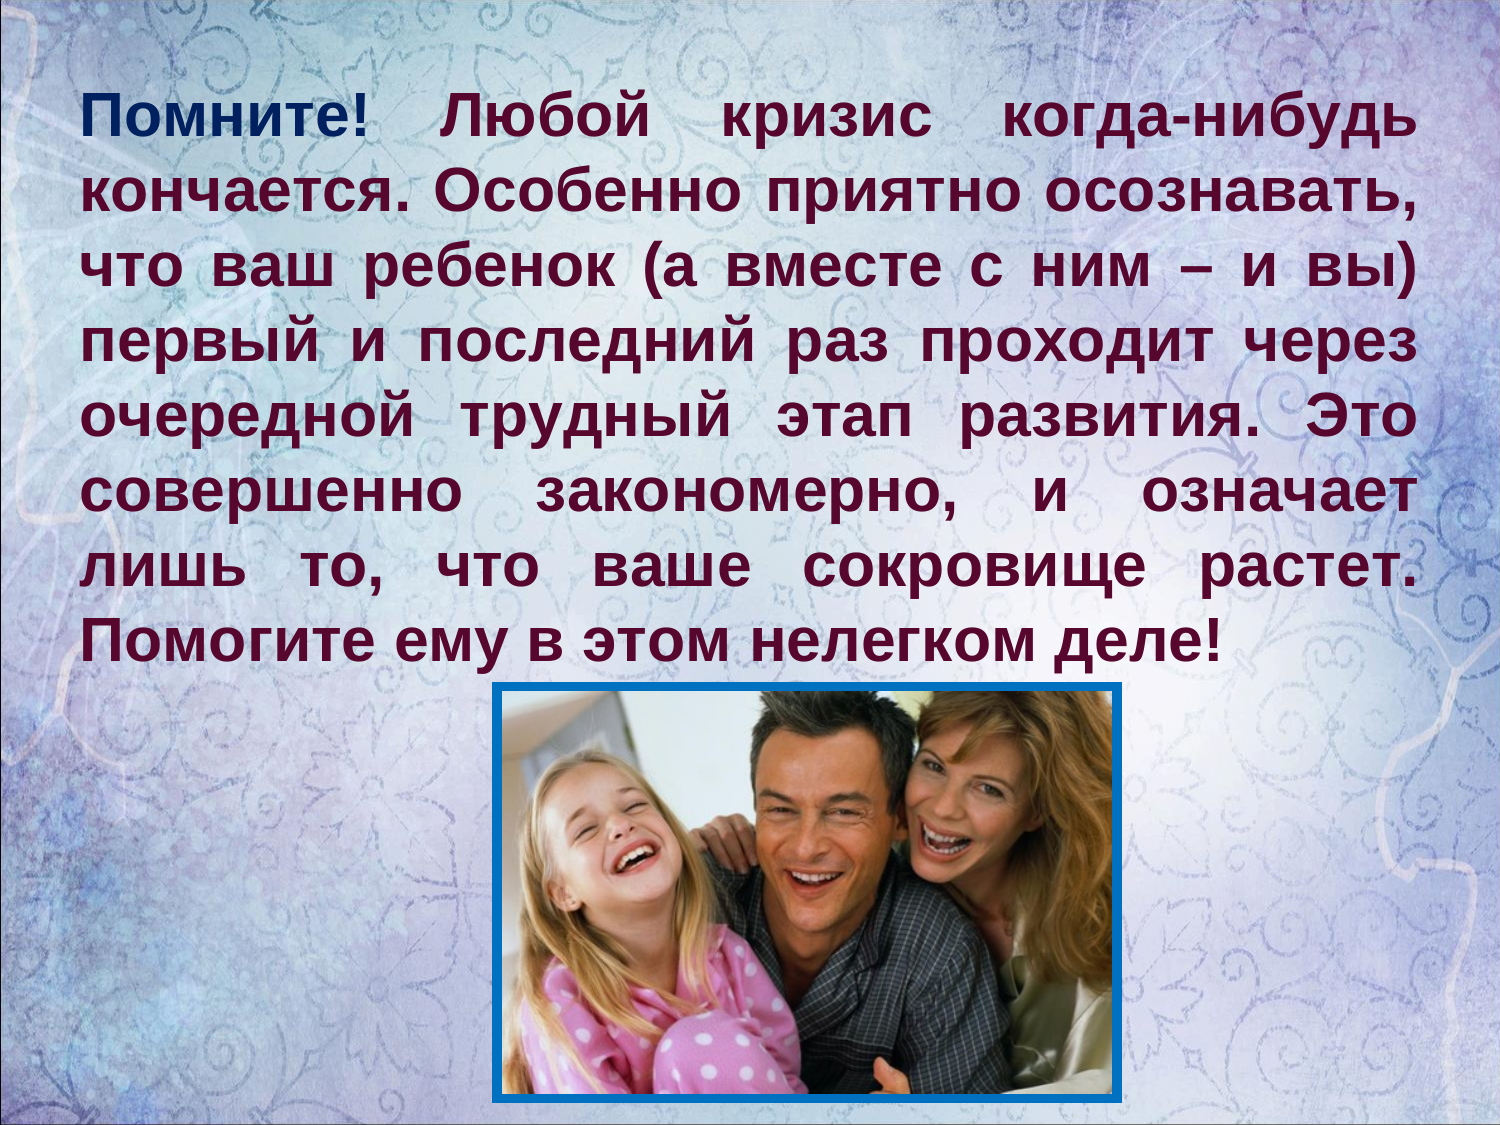

Помните! Любой кризис когда-нибудь кончается. Особенно приятно осознавать, что ваш ребенок (а вместе с ним – и вы) первый и последний раз проходит через очередной трудный этап развития. Это совершенно закономерно, и означает лишь то, что ваше сокровище растет. Помогите ему в этом нелегком деле!